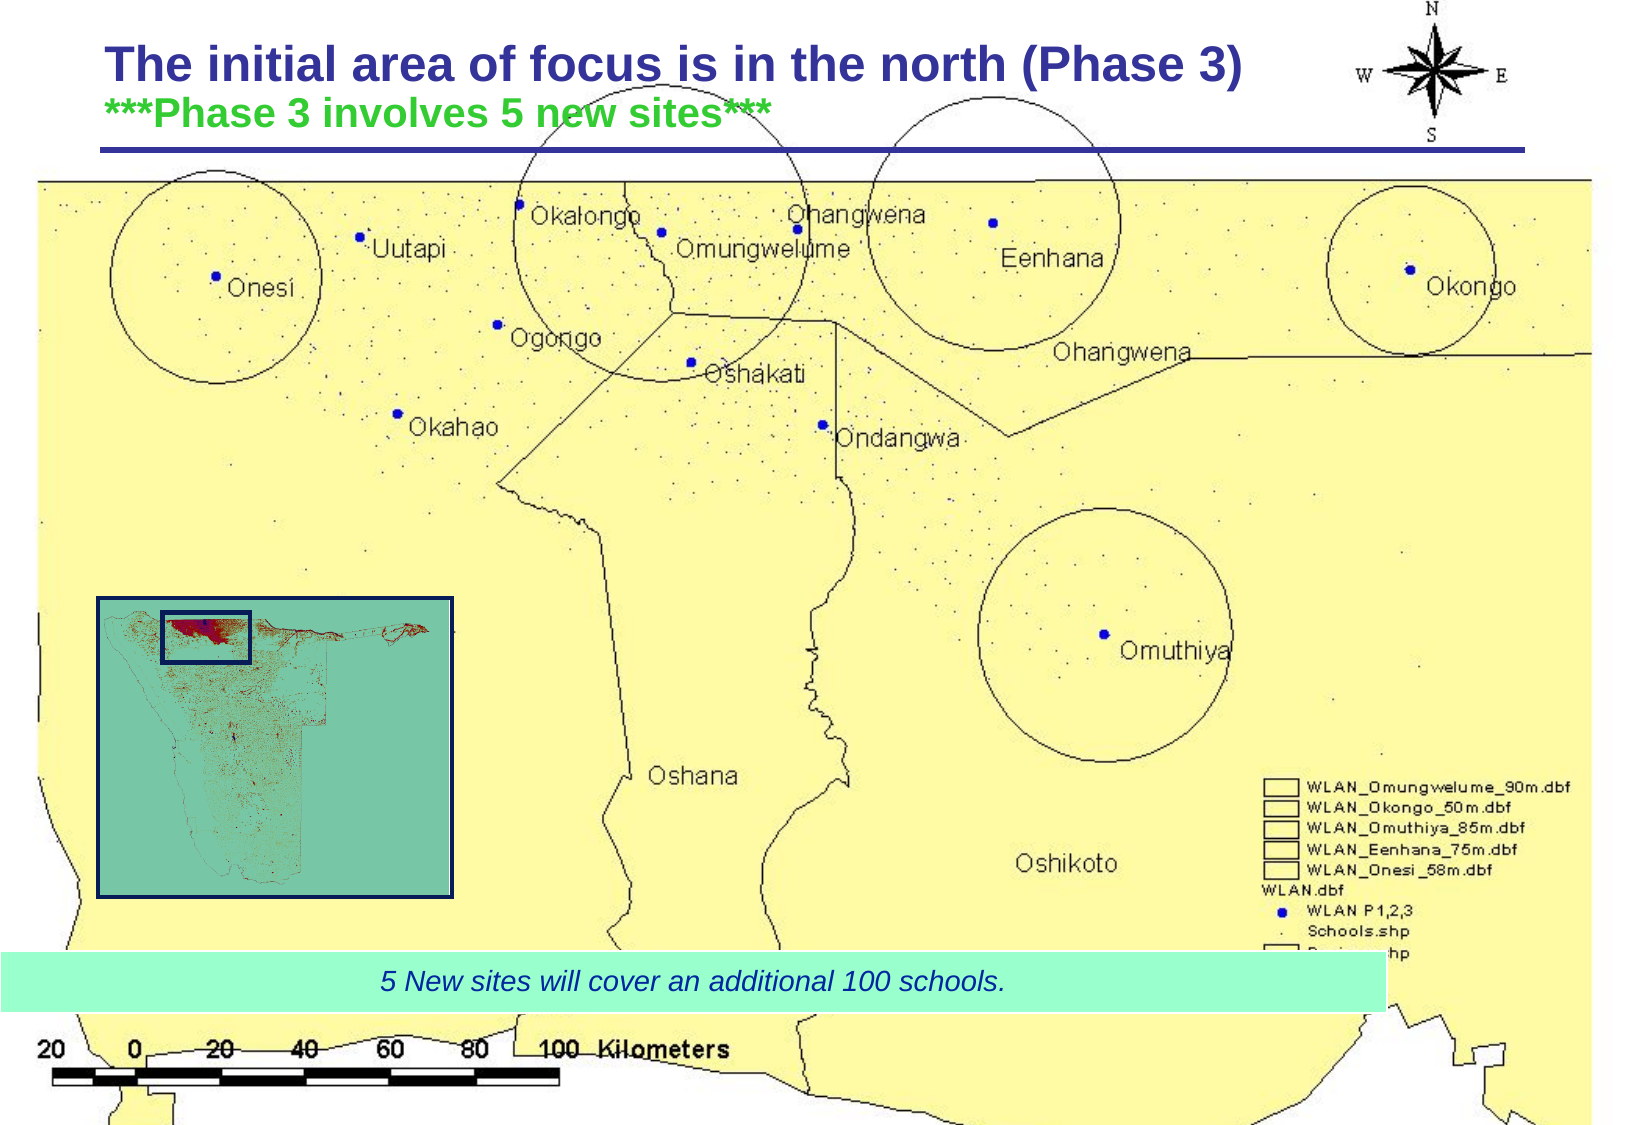

# The initial area of focus is in the north (Phase 3) ***Phase 3 involves 5 new sites***
5 New sites will cover an additional 100 schools.